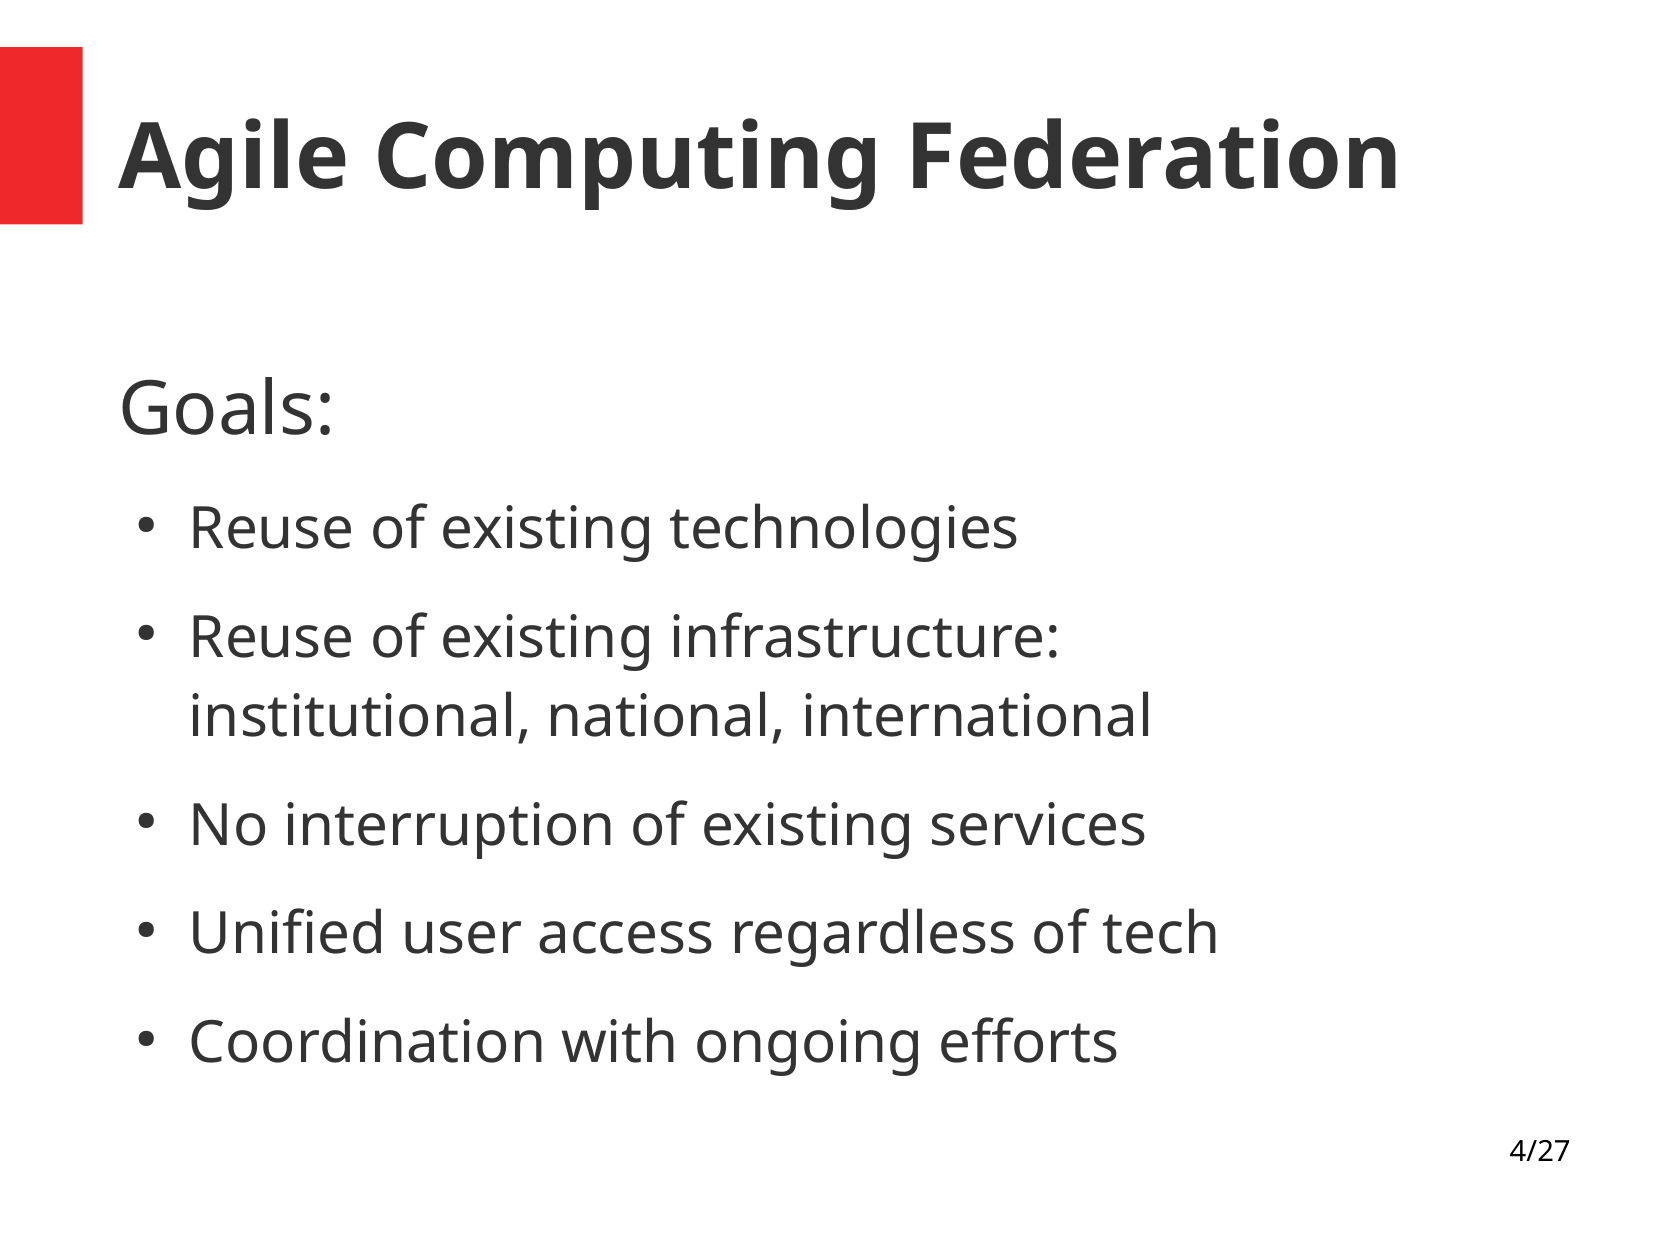

# Agile Computing Federation
Goals:
Reuse of existing technologies
Reuse of existing infrastructure:
institutional, national, international
No interruption of existing services
Unified user access regardless of tech
Coordination with ongoing efforts
4